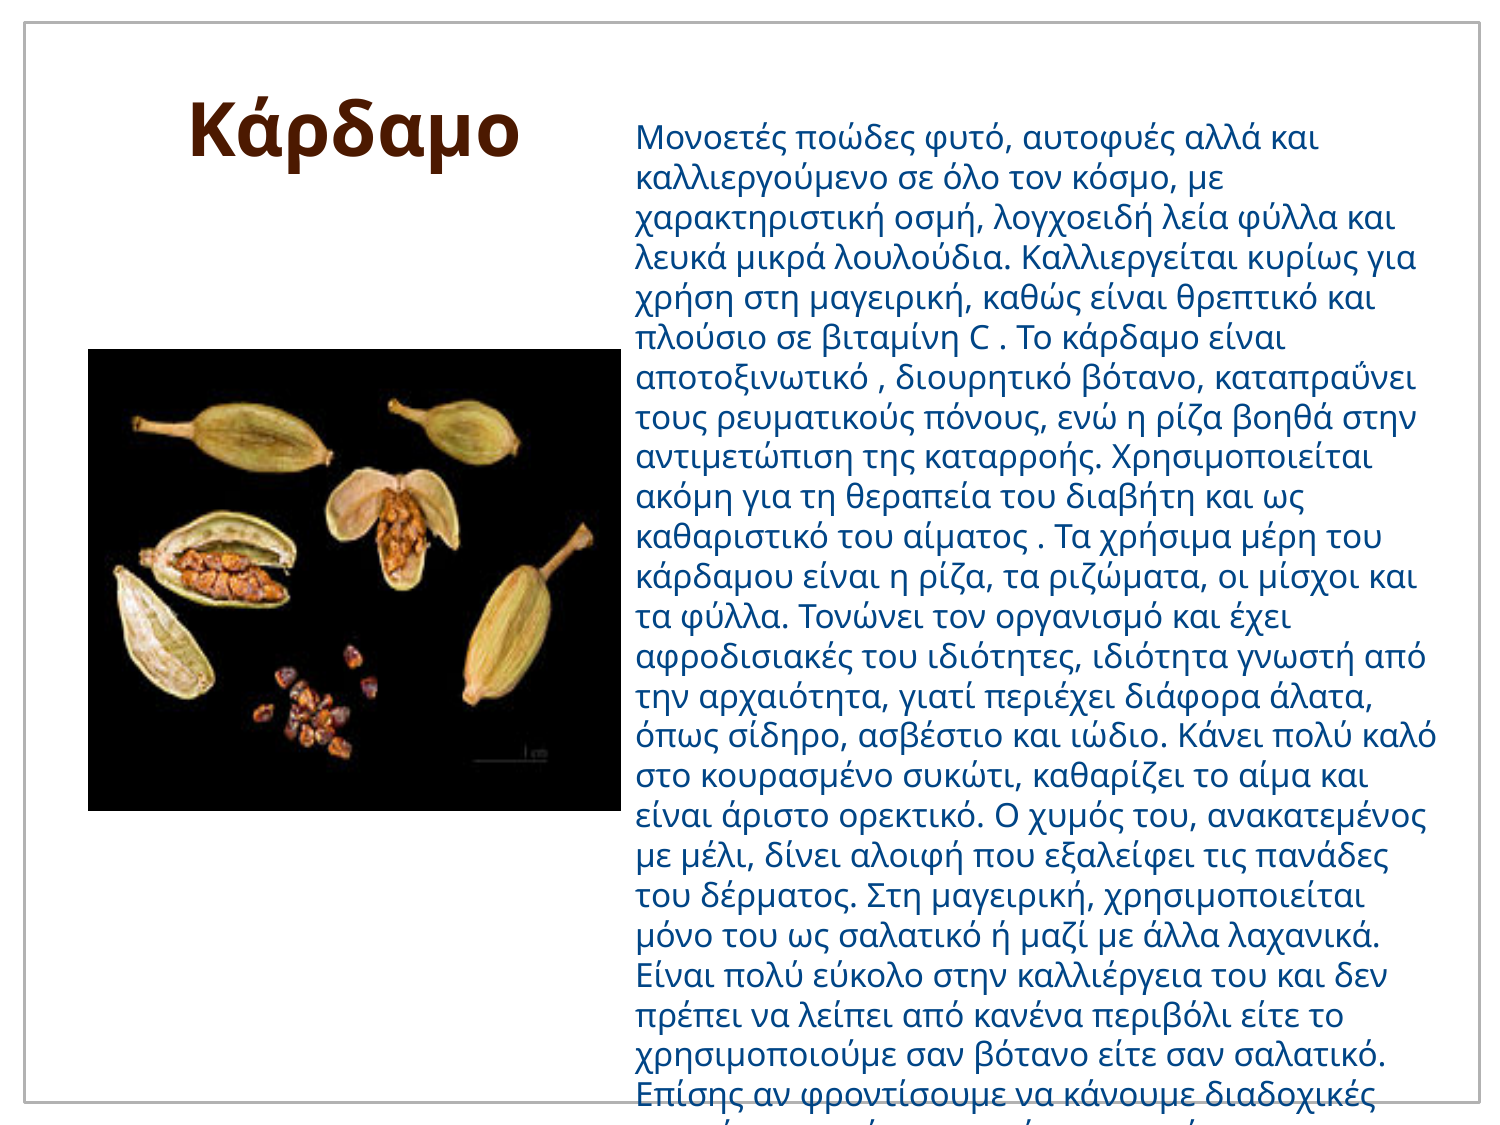

# Κάρδαμο
Μονοετές ποώδες φυτό, αυτοφυές αλλά και καλλιεργού­μενο σε όλο τον κόσμο, με χαρακτηριστική ο­σμή, λογχοειδή λεία φύλλα και λευκά μικρά λουλούδια. Καλ­λιεργείται κυρίως για χρήση στη μαγειρική, καθώς είναι θρεπτικό και πλούσιο σε βιταμίνη C . Το κάρδαμο είναι αποτοξινωτικό , διουρητικό βότανο, καταπραΰνει τους ρευ­ματικούς πόνους, ενώ η ρίζα βοηθά στην αντιμετώπιση της καταρροής. Χρησιμοποιείται ακόμη για τη θεραπεία του διαβή­τη και ως καθαριστικό του αίματος . Τα χρήσιμα μέρη του κάρδαμου είναι η ρίζα, τα ρι­ζώματα, οι μίσχοι και τα φύλλα. Τονώνει τον οργανισμό και έχει αφροδισιακές του ιδιότητες, ιδιότη­τα γνωστή από την αρχαιότητα, γιατί περιέχει διάφορα άλατα, όπως σίδηρο, ασβέστιο και ιώ­διο. Κάνει πολύ καλό στο κου­ρασμένο συκώτι, καθαρίζει το αίμα και είναι άριστο ορεκτικό. Ο χυμός του, ανακατεμένος με μέλι, δίνει αλοιφή που εξαλεί­φει τις πανάδες του δέρματος. Στη μαγειρική, χρησι­μοποιείται μόνο του ως σαλατικό ή μαζί με άλλα λαχανικά. Είναι πολύ εύκολο στην καλλιέργεια του και δεν πρέπει να λείπει από κανένα περιβόλι είτε το χρησιμοποιούμε σαν βότανο είτε σαν σαλατικό. Επίσης αν φροντίσουμε να κάνουμε διαδοχικές σπορές μπορούμε να το έχουμε φρέσκο στο τραπέζι μας, σχεδόν, όλο τον χρόνο.